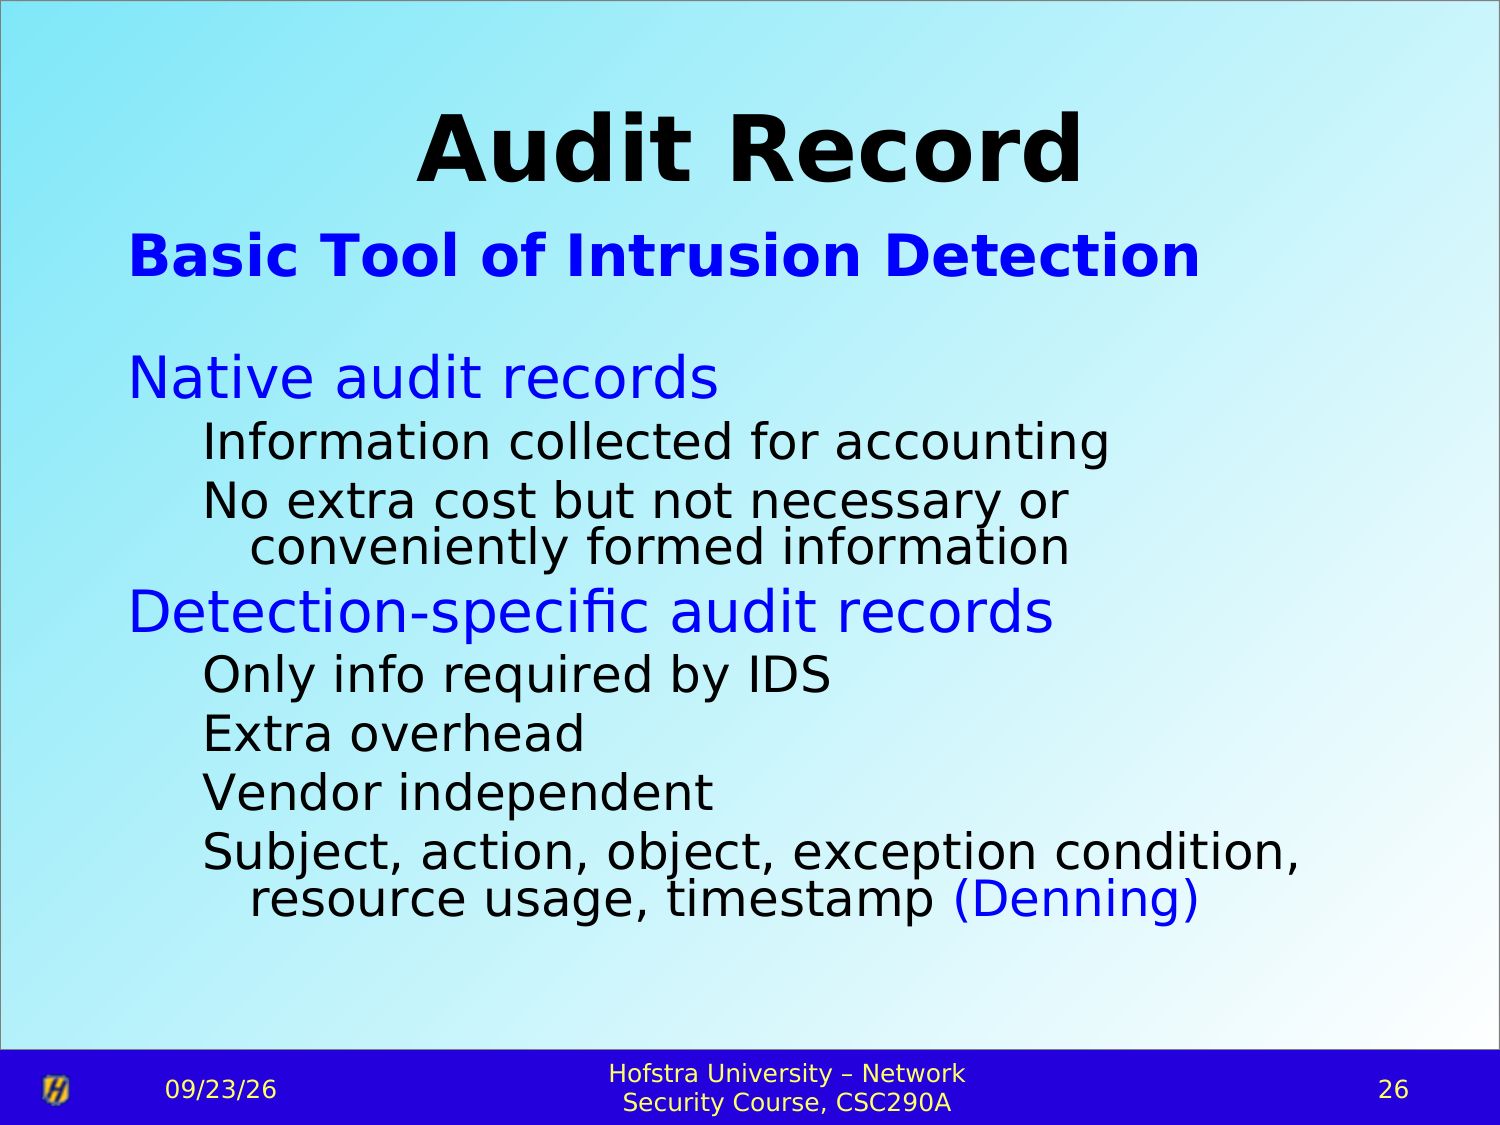

# Audit Record
Basic Tool of Intrusion Detection
Native audit records
Information collected for accounting
No extra cost but not necessary or conveniently formed information
Detection-specific audit records
Only info required by IDS
Extra overhead
Vendor independent
Subject, action, object, exception condition, resource usage, timestamp (Denning)
26